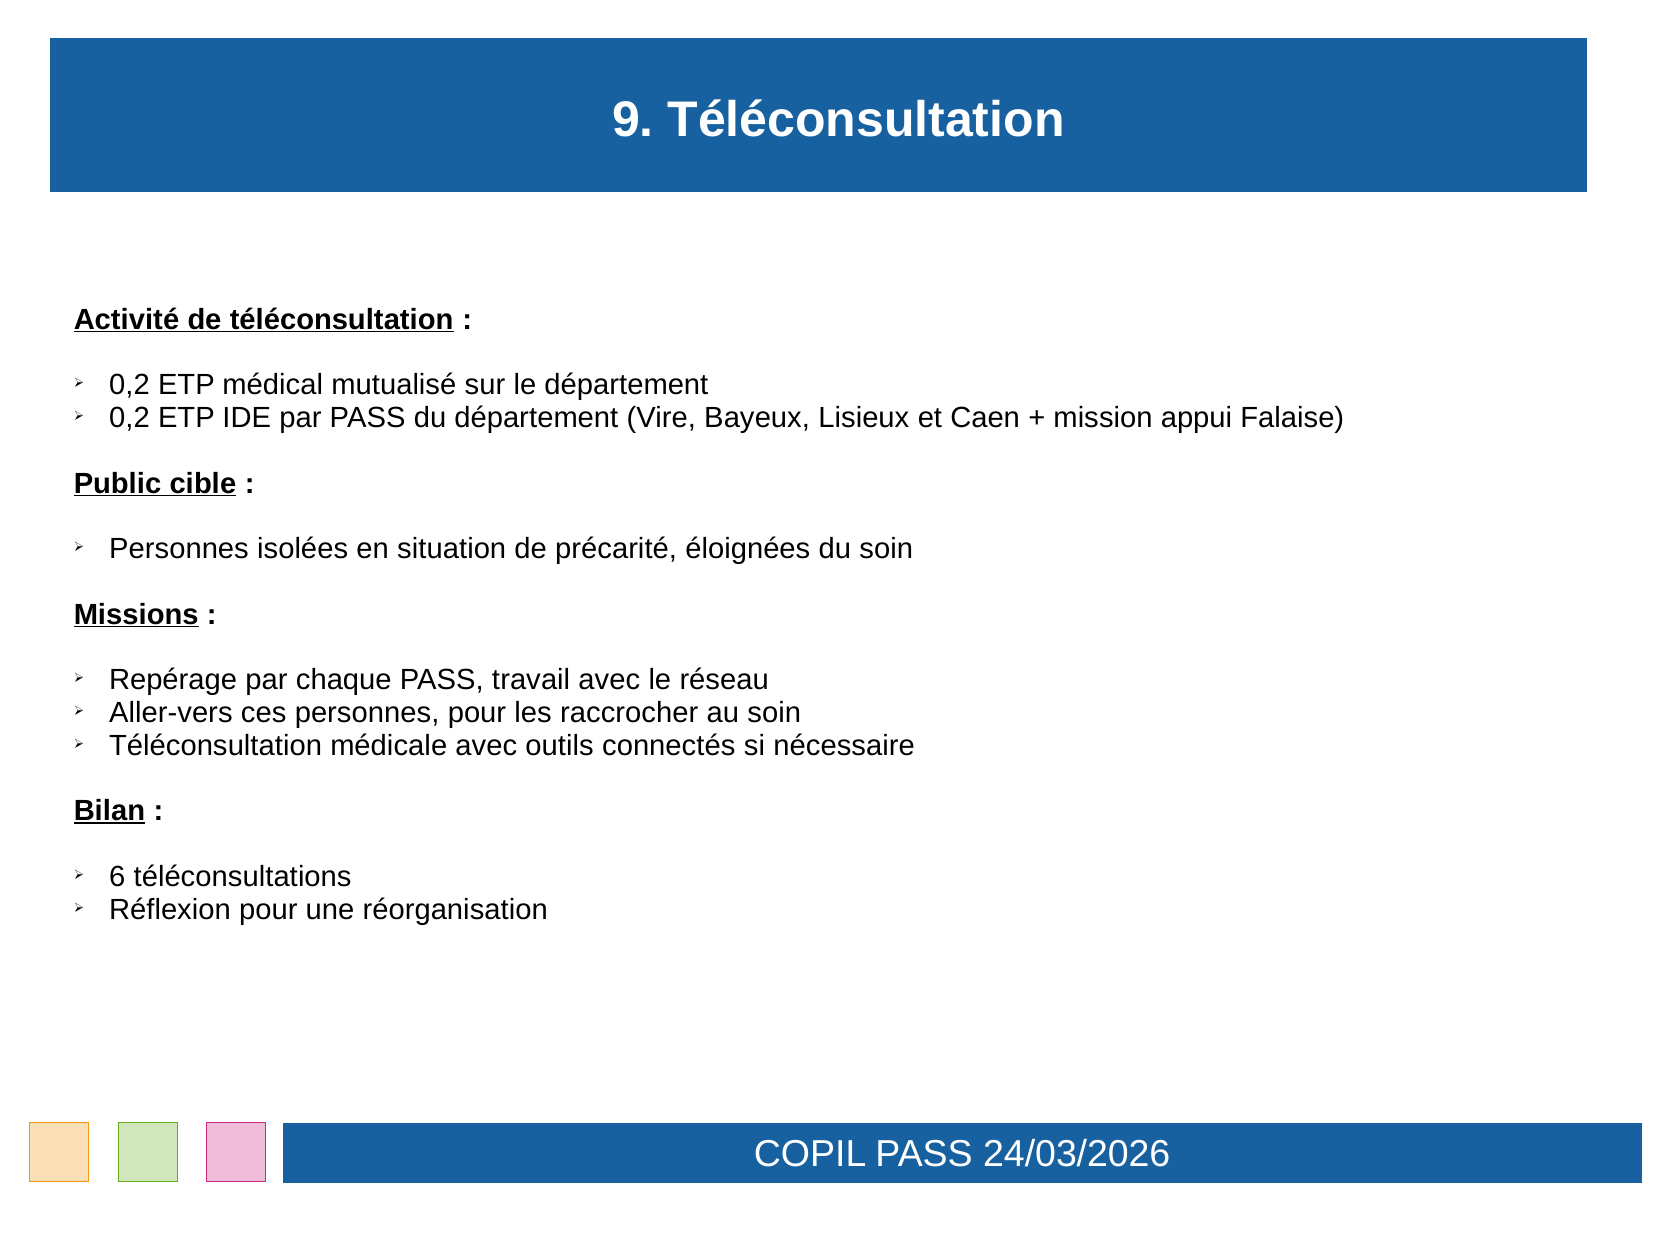

# 9. Téléconsultation
Activité de téléconsultation :
0,2 ETP médical mutualisé sur le département
0,2 ETP IDE par PASS du département (Vire, Bayeux, Lisieux et Caen + mission appui Falaise)
Public cible :
Personnes isolées en situation de précarité, éloignées du soin
Missions :
Repérage par chaque PASS, travail avec le réseau
Aller-vers ces personnes, pour les raccrocher au soin
Téléconsultation médicale avec outils connectés si nécessaire
Bilan :
6 téléconsultations
Réflexion pour une réorganisation
COPIL PASS 24/03/2026